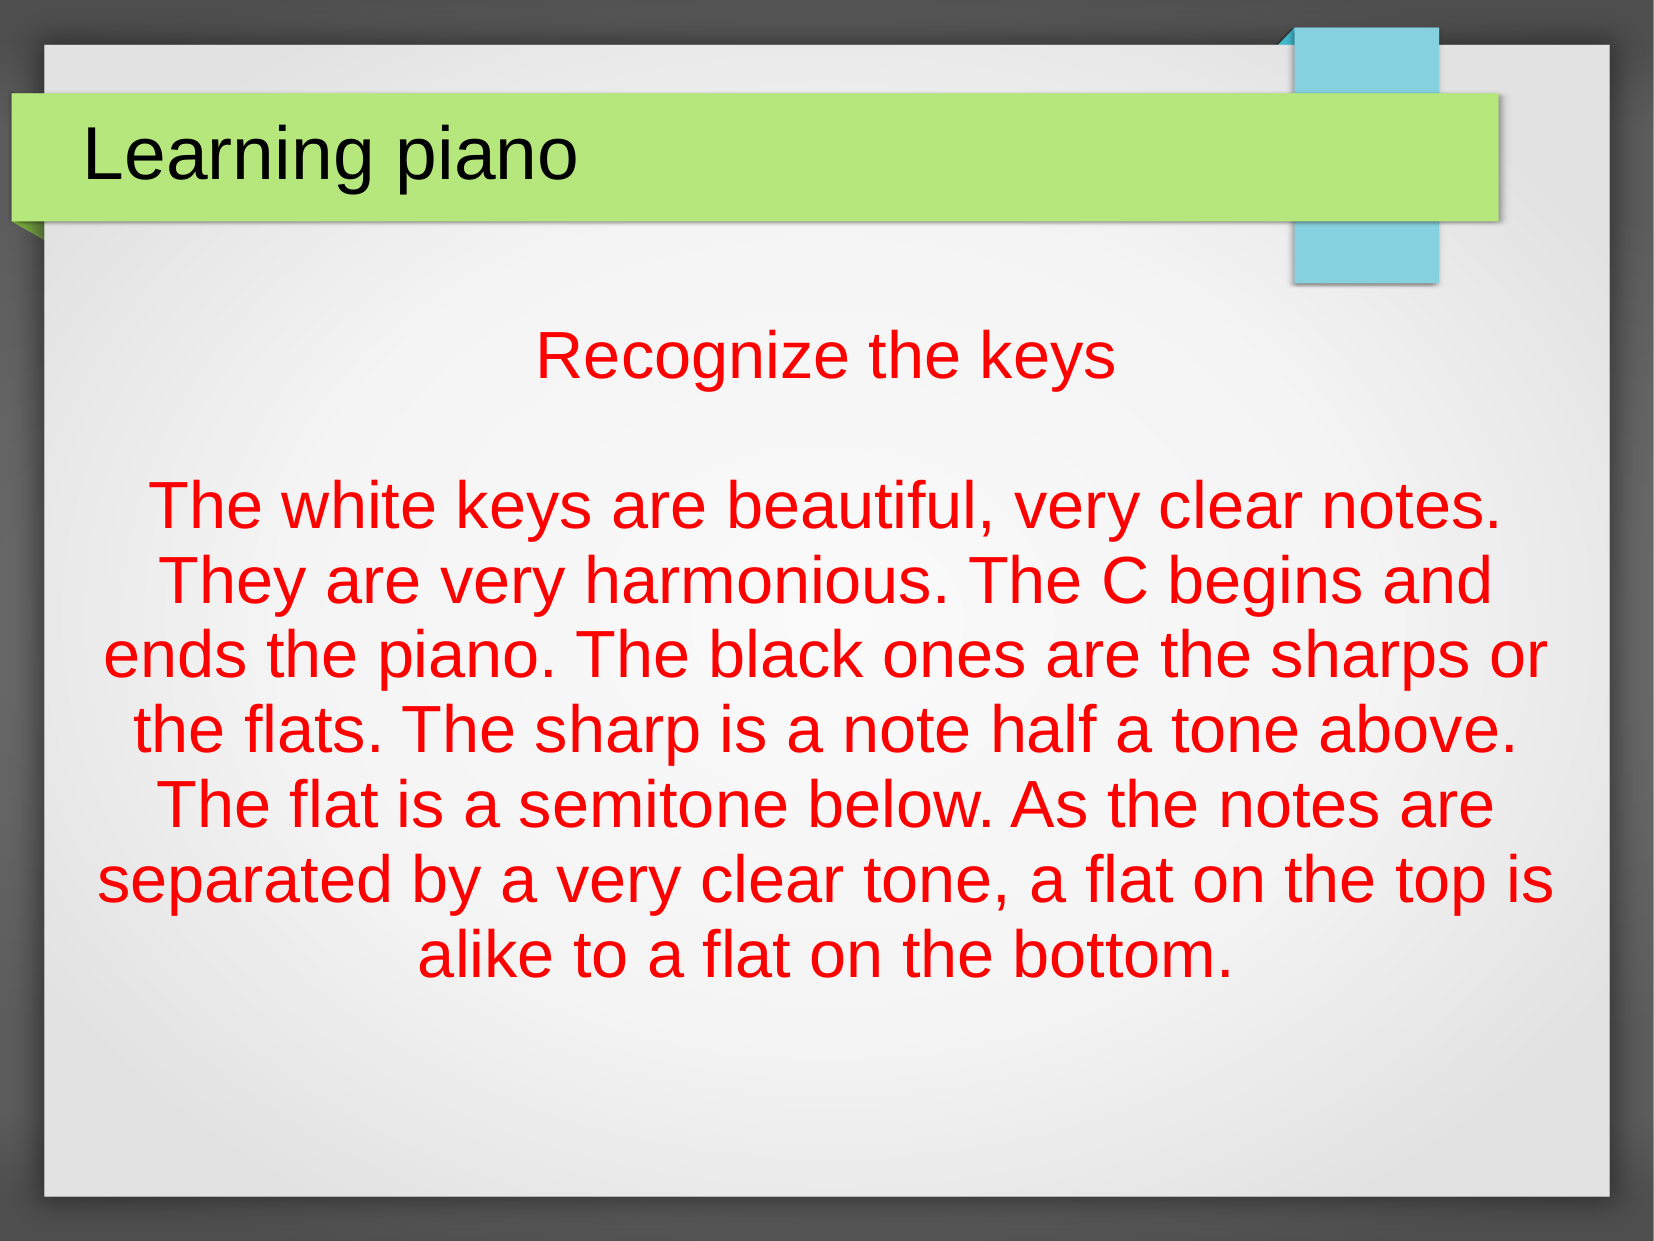

# Learning piano
Recognize the keys
The white keys are beautiful, very clear notes. They are very harmonious. The C begins and ends the piano. The black ones are the sharps or the flats. The sharp is a note half a tone above. The flat is a semitone below. As the notes are separated by a very clear tone, a flat on the top is alike to a flat on the bottom.